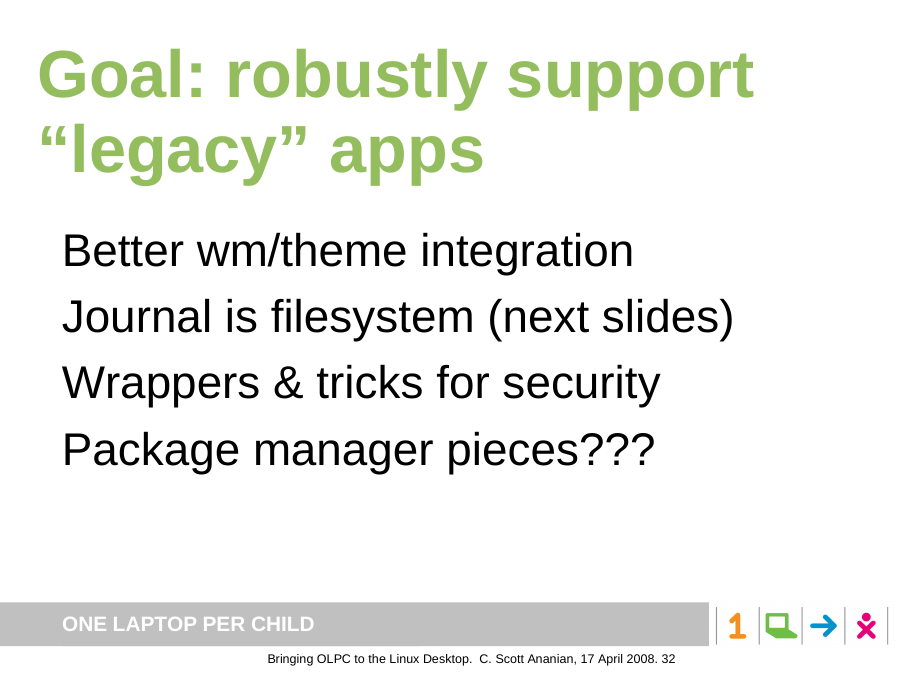

# Goal: robustly support “legacy” apps
Better wm/theme integration
Journal is filesystem (next slides)
Wrappers & tricks for security
Package manager pieces???